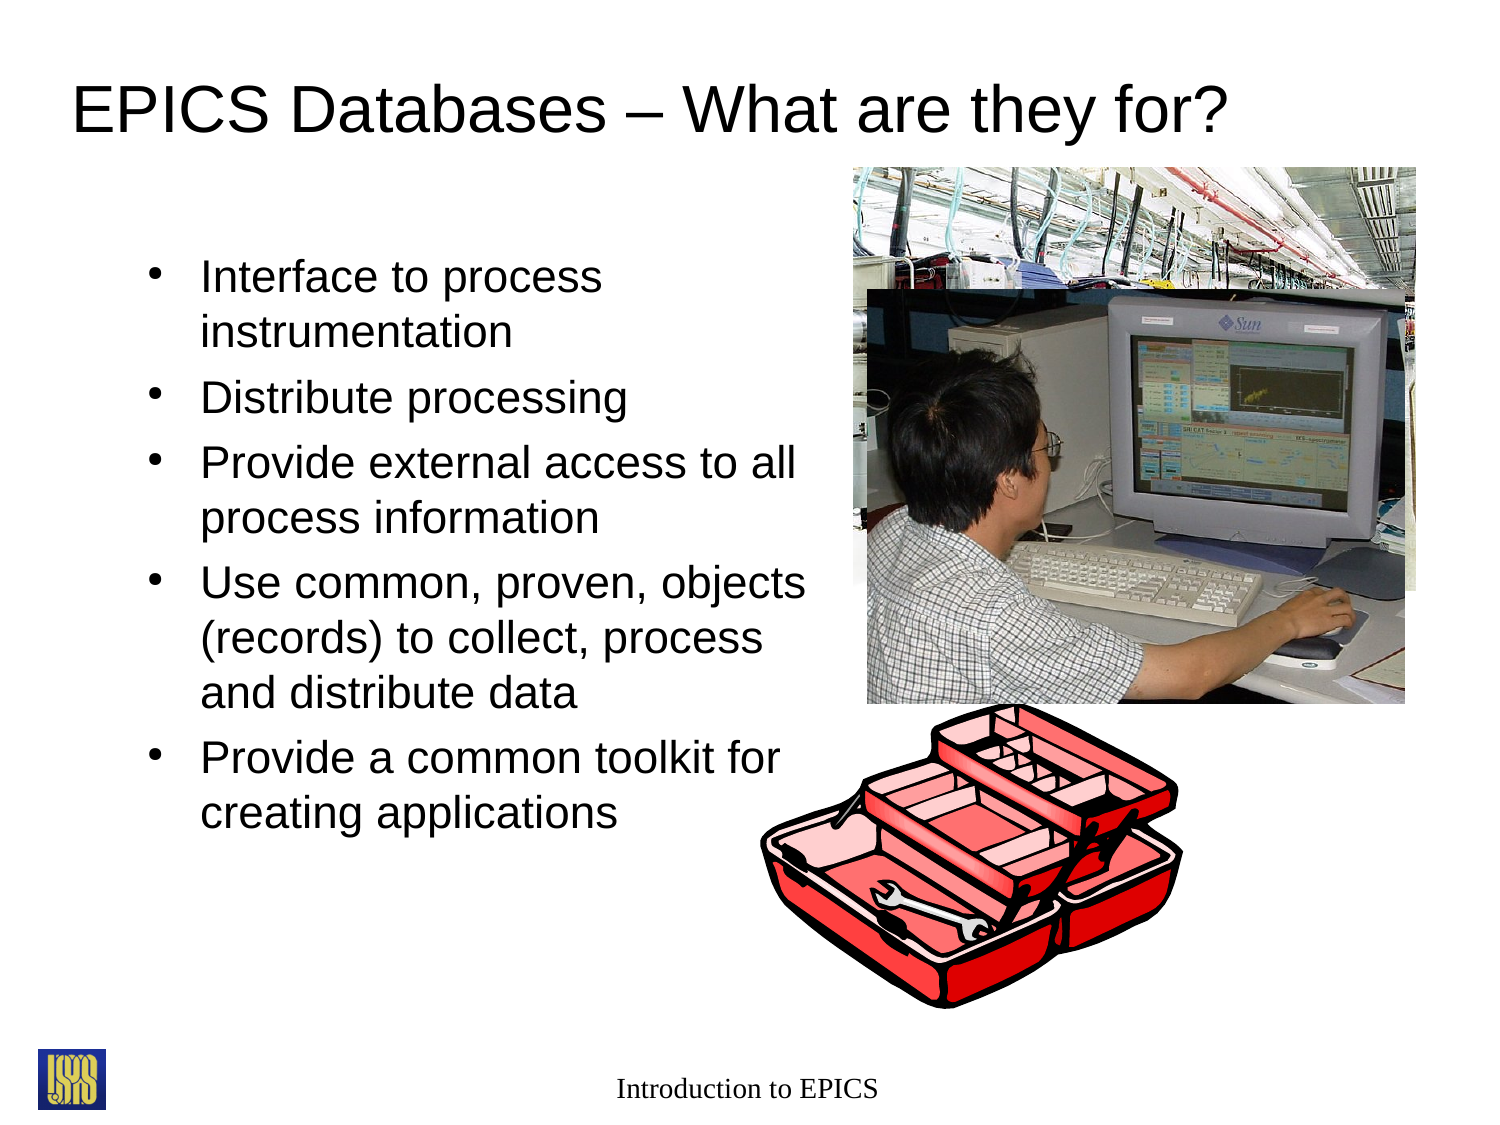

# EPICS Databases – What are they for?
Interface to process instrumentation
Distribute processing
Provide external access to all process information
Use common, proven, objects (records) to collect, process and distribute data
Provide a common toolkit for creating applications
[Your Presentation Title]